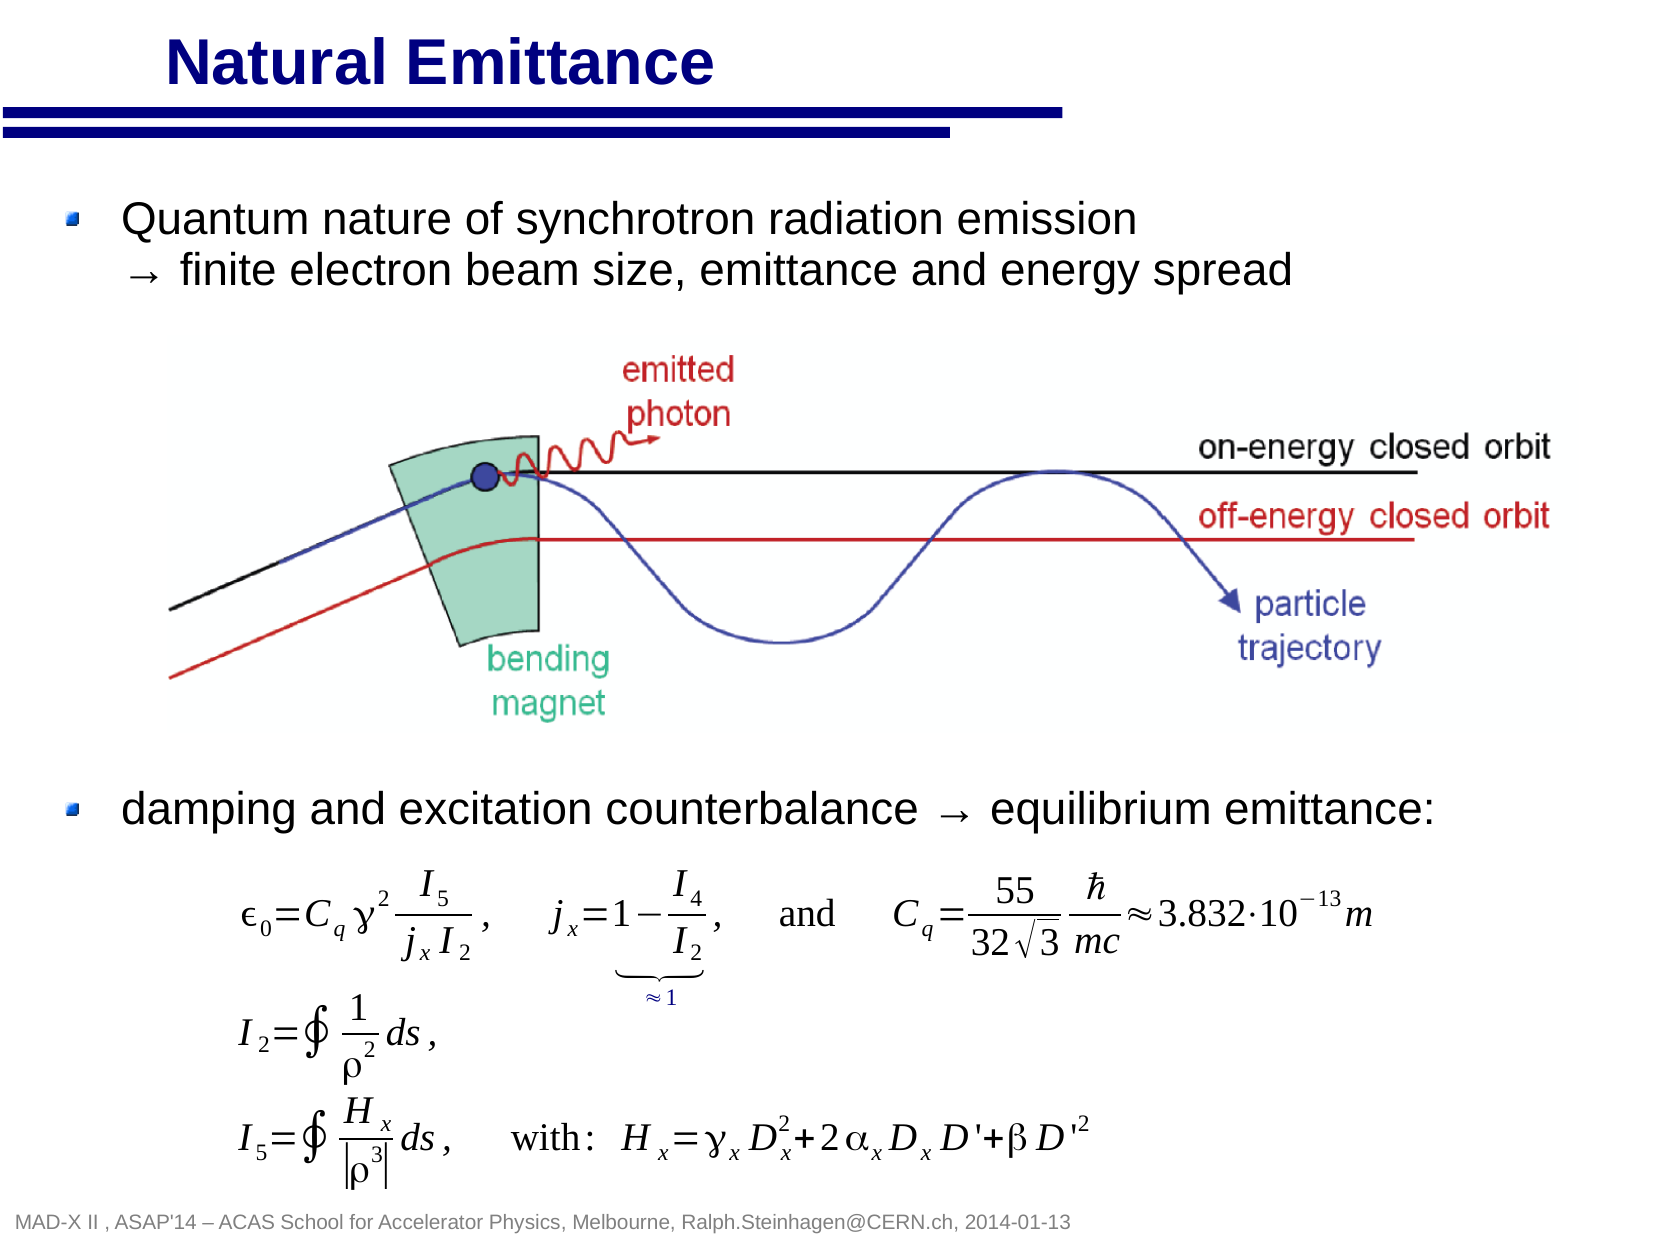

# Natural Emittance
Quantum nature of synchrotron radiation emission 			 → finite electron beam size, emittance and energy spread
damping and excitation counterbalance → equilibrium emittance: